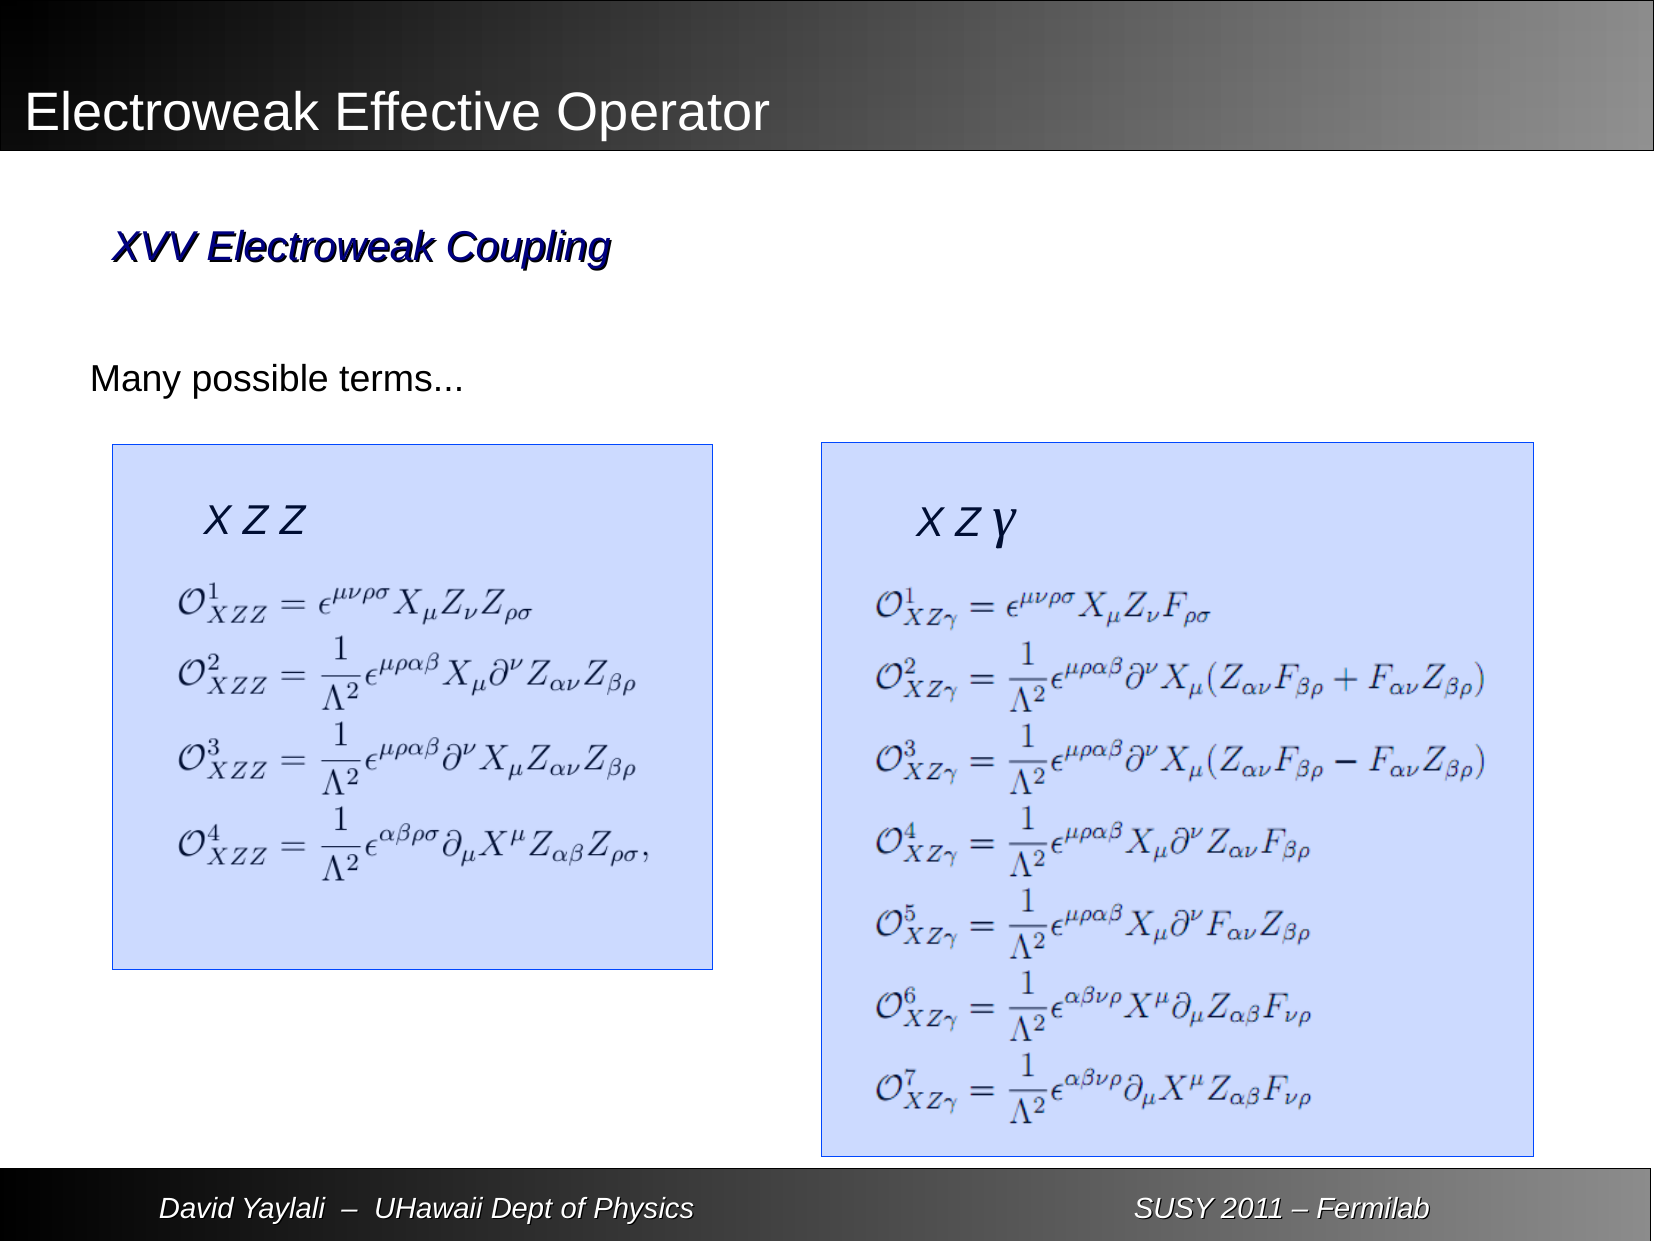

Electroweak Effective Operator
XVV Electroweak Coupling
Many possible terms...
X Z γ
X Z Z